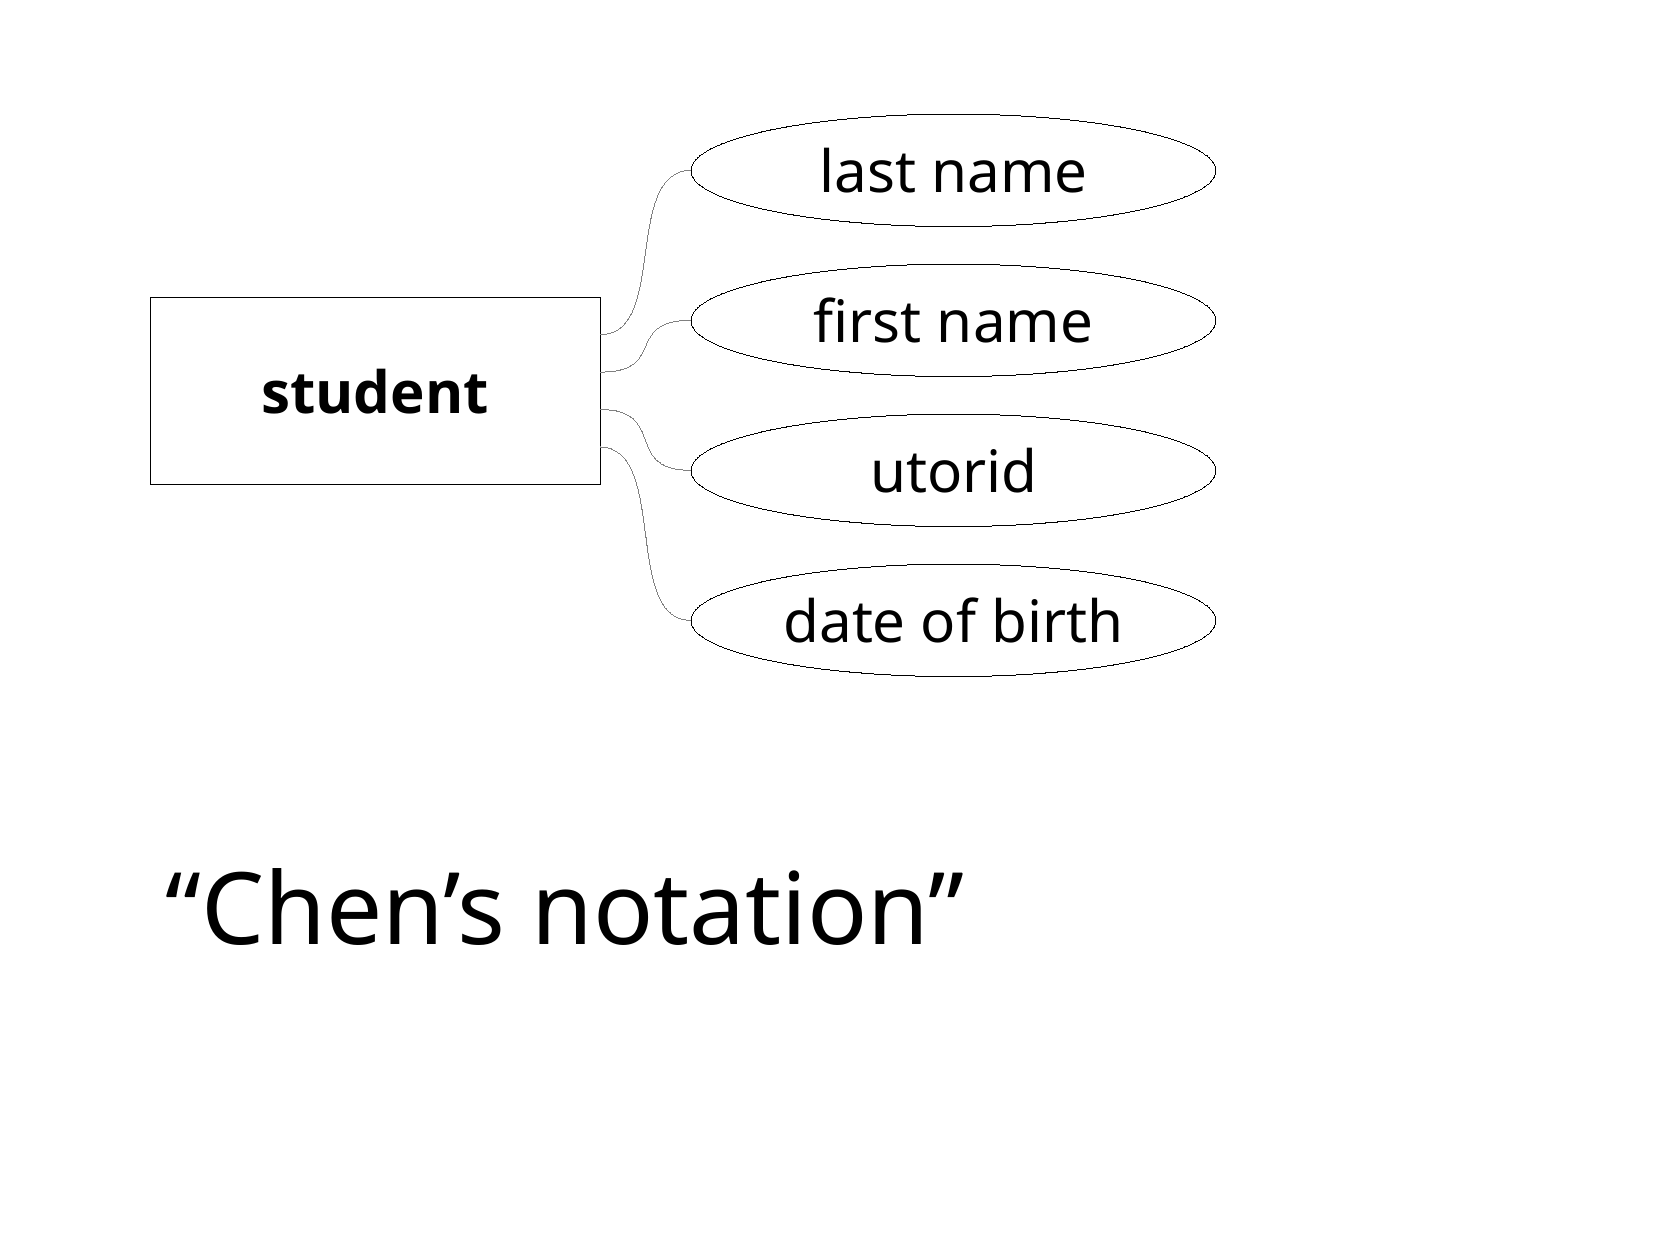

last name
first name
student
utorid
date of birth
“Chen’s notation”